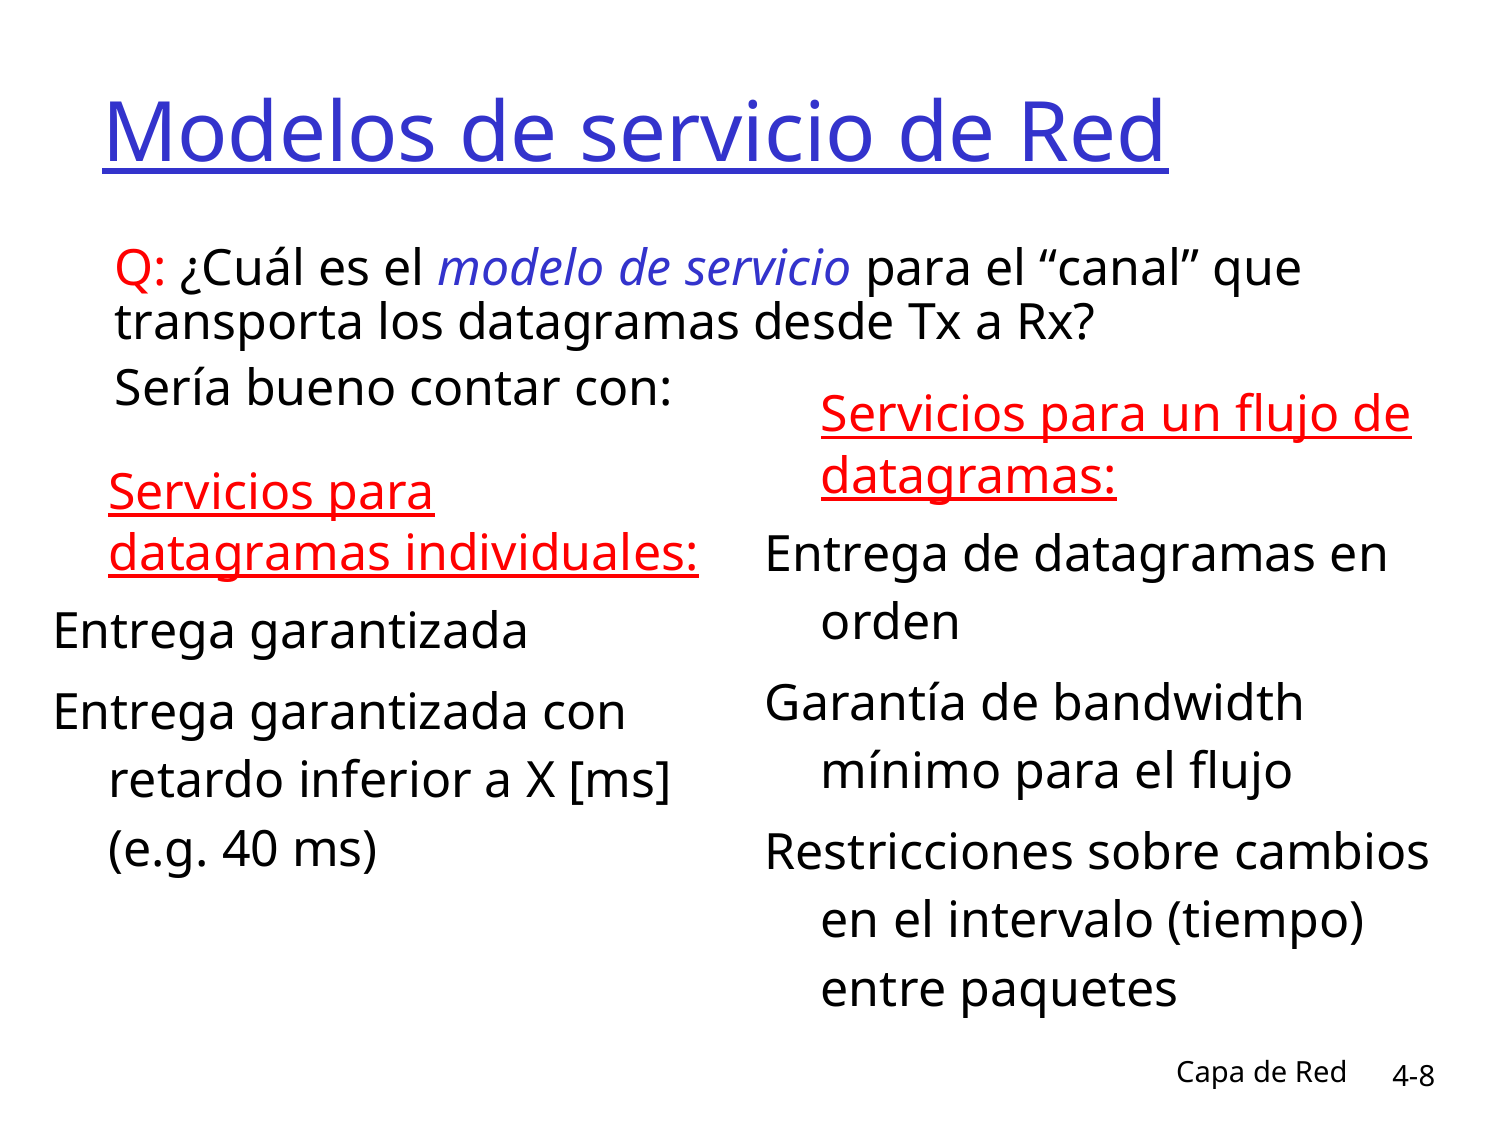

# Modelos de servicio de Red
Q: ¿Cuál es el modelo de servicio para el “canal” que transporta los datagramas desde Tx a Rx?
Sería bueno contar con:
	Servicios para un flujo de datagramas:
Entrega de datagramas en orden
Garantía de bandwidth mínimo para el flujo
Restricciones sobre cambios en el intervalo (tiempo) entre paquetes
	Servicios para datagramas individuales:
Entrega garantizada
Entrega garantizada con retardo inferior a X [ms] (e.g. 40 ms)